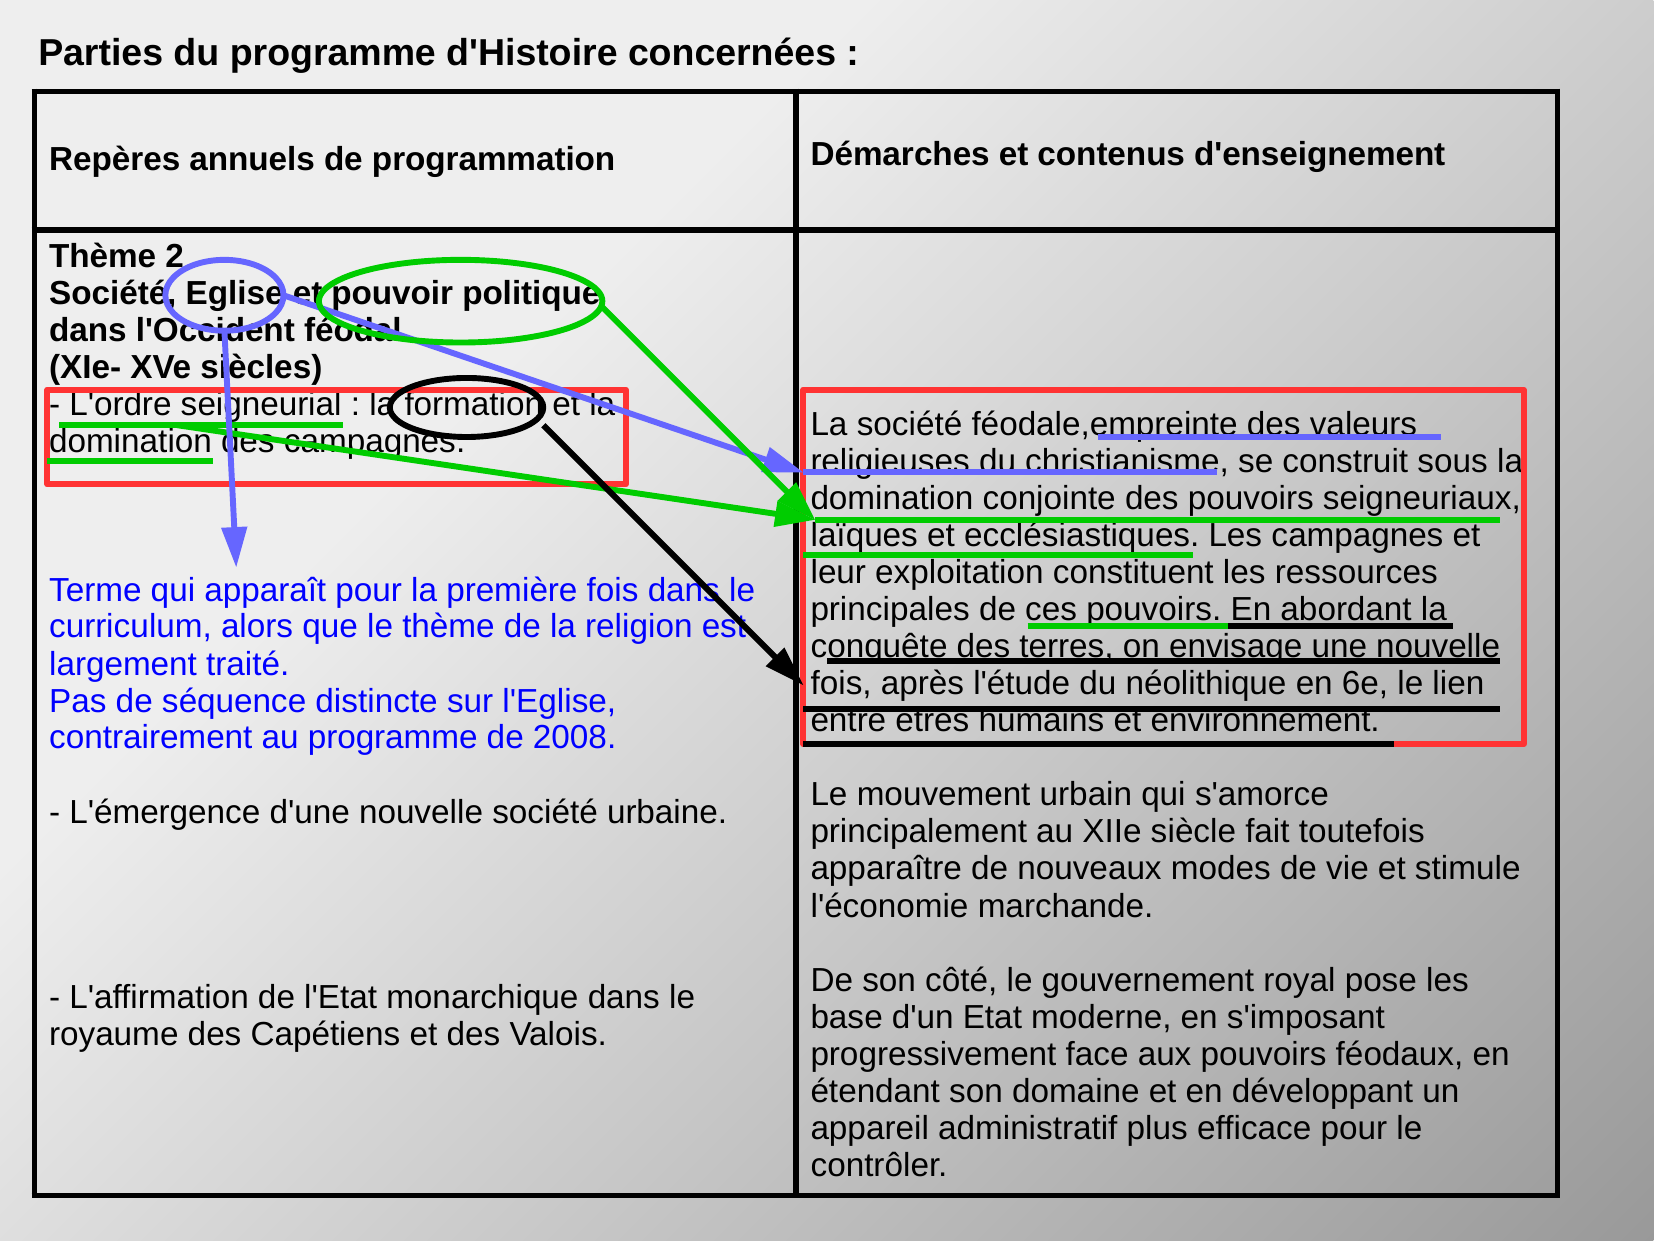

Parties du programme d'Histoire concernées :
| Repères annuels de programmation | Démarches et contenus d'enseignement |
| --- | --- |
| Thème 2 Société, Eglise et pouvoir politique dans l'Occident féodal (XIe- XVe siècles) - L'ordre seigneurial : la formation et la domination des campagnes. Terme qui apparaît pour la première fois dans le curriculum, alors que le thème de la religion est largement traité. Pas de séquence distincte sur l'Eglise, contrairement au programme de 2008. - L'émergence d'une nouvelle société urbaine. - L'affirmation de l'Etat monarchique dans le royaume des Capétiens et des Valois. | La société féodale,empreinte des valeurs religieuses du christianisme, se construit sous la domination conjointe des pouvoirs seigneuriaux, laïques et ecclésiastiques. Les campagnes et leur exploitation constituent les ressources principales de ces pouvoirs. En abordant la conquête des terres, on envisage une nouvelle fois, après l'étude du néolithique en 6e, le lien entre êtres humains et environnement. Le mouvement urbain qui s'amorce principalement au XIIe siècle fait toutefois apparaître de nouveaux modes de vie et stimule l'économie marchande. De son côté, le gouvernement royal pose les base d'un Etat moderne, en s'imposant progressivement face aux pouvoirs féodaux, en étendant son domaine et en développant un appareil administratif plus efficace pour le contrôler. |